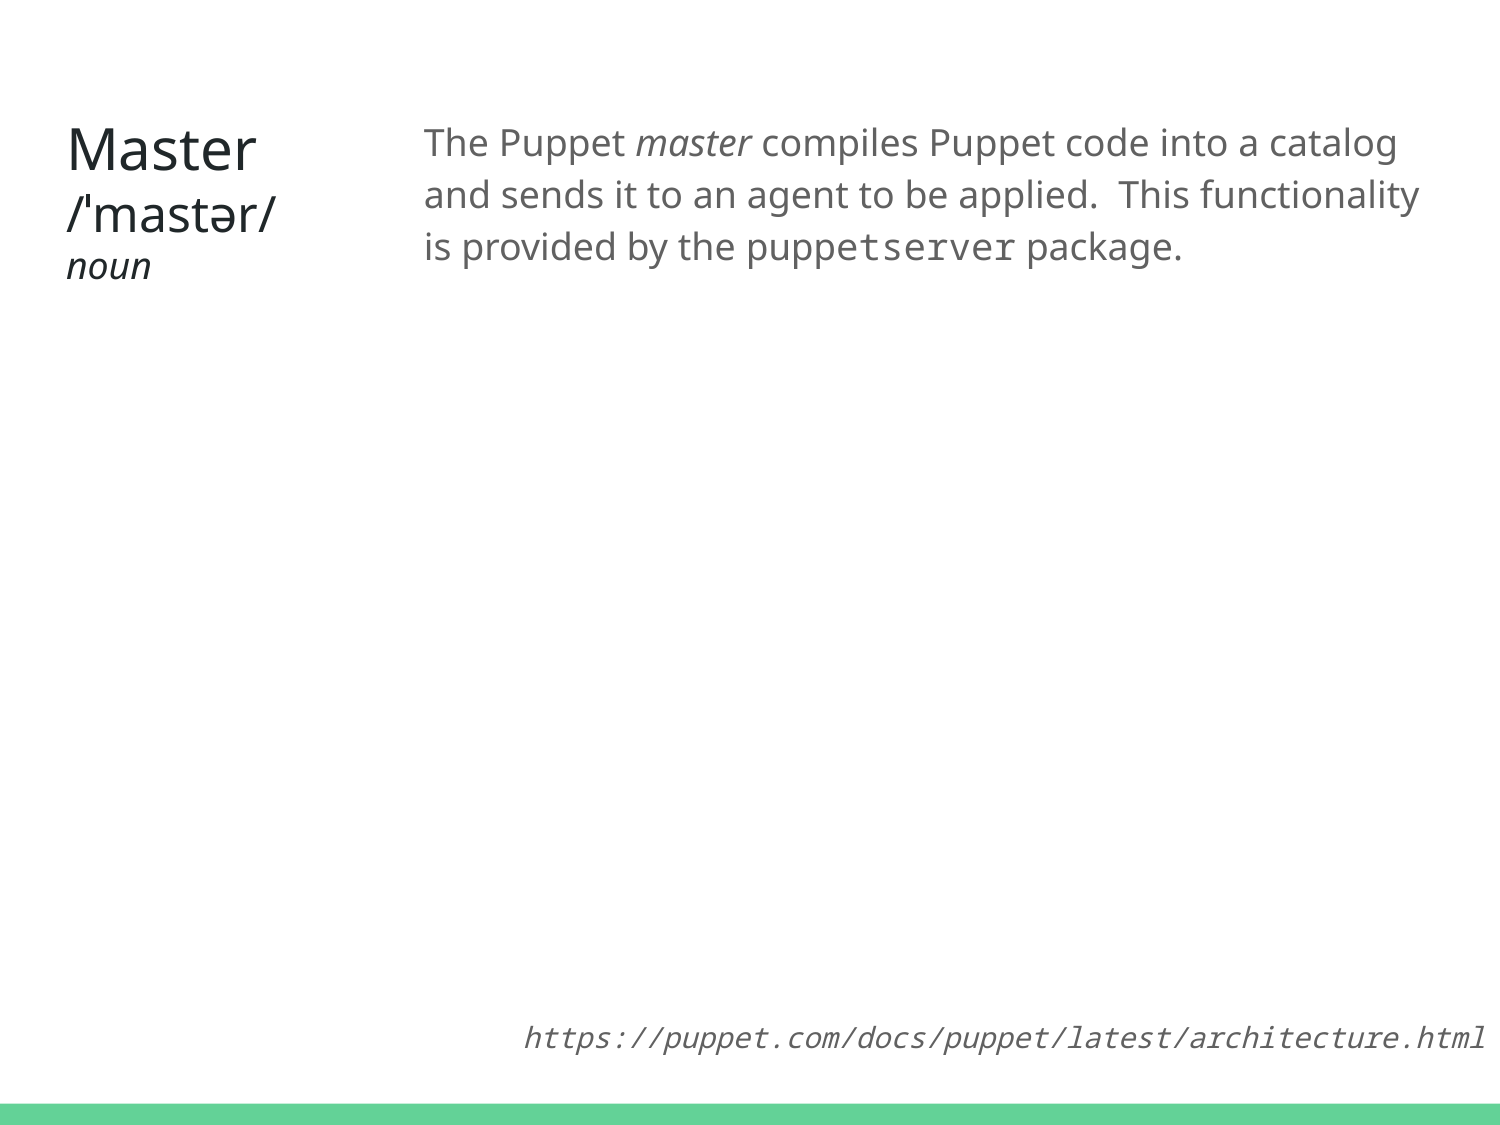

# Master /ˈmastər/ noun
The Puppet master compiles Puppet code into a catalog and sends it to an agent to be applied. This functionality is provided by the puppetserver package.
https://puppet.com/docs/puppet/latest/architecture.html